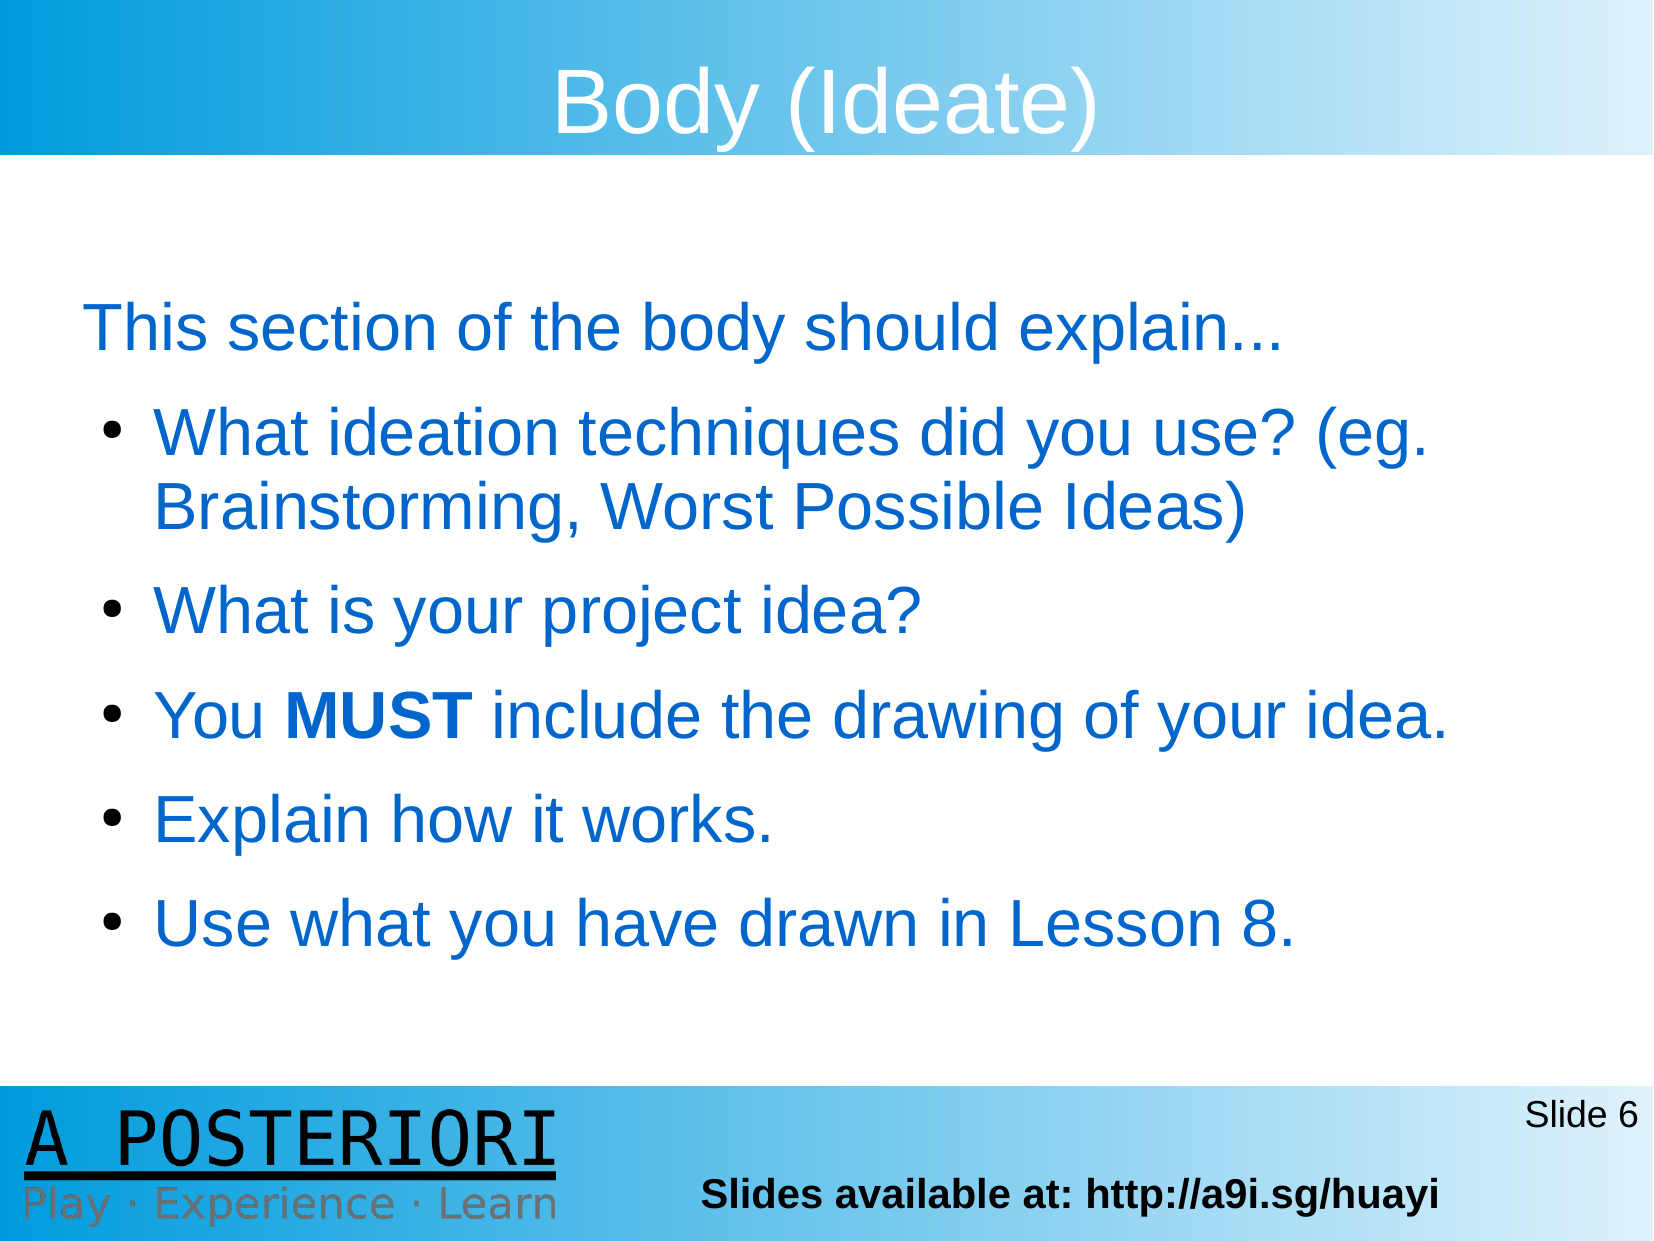

# Body (Ideate)
This section of the body should explain...
What ideation techniques did you use? (eg. Brainstorming, Worst Possible Ideas)
What is your project idea?
You MUST include the drawing of your idea.
Explain how it works.
Use what you have drawn in Lesson 8.